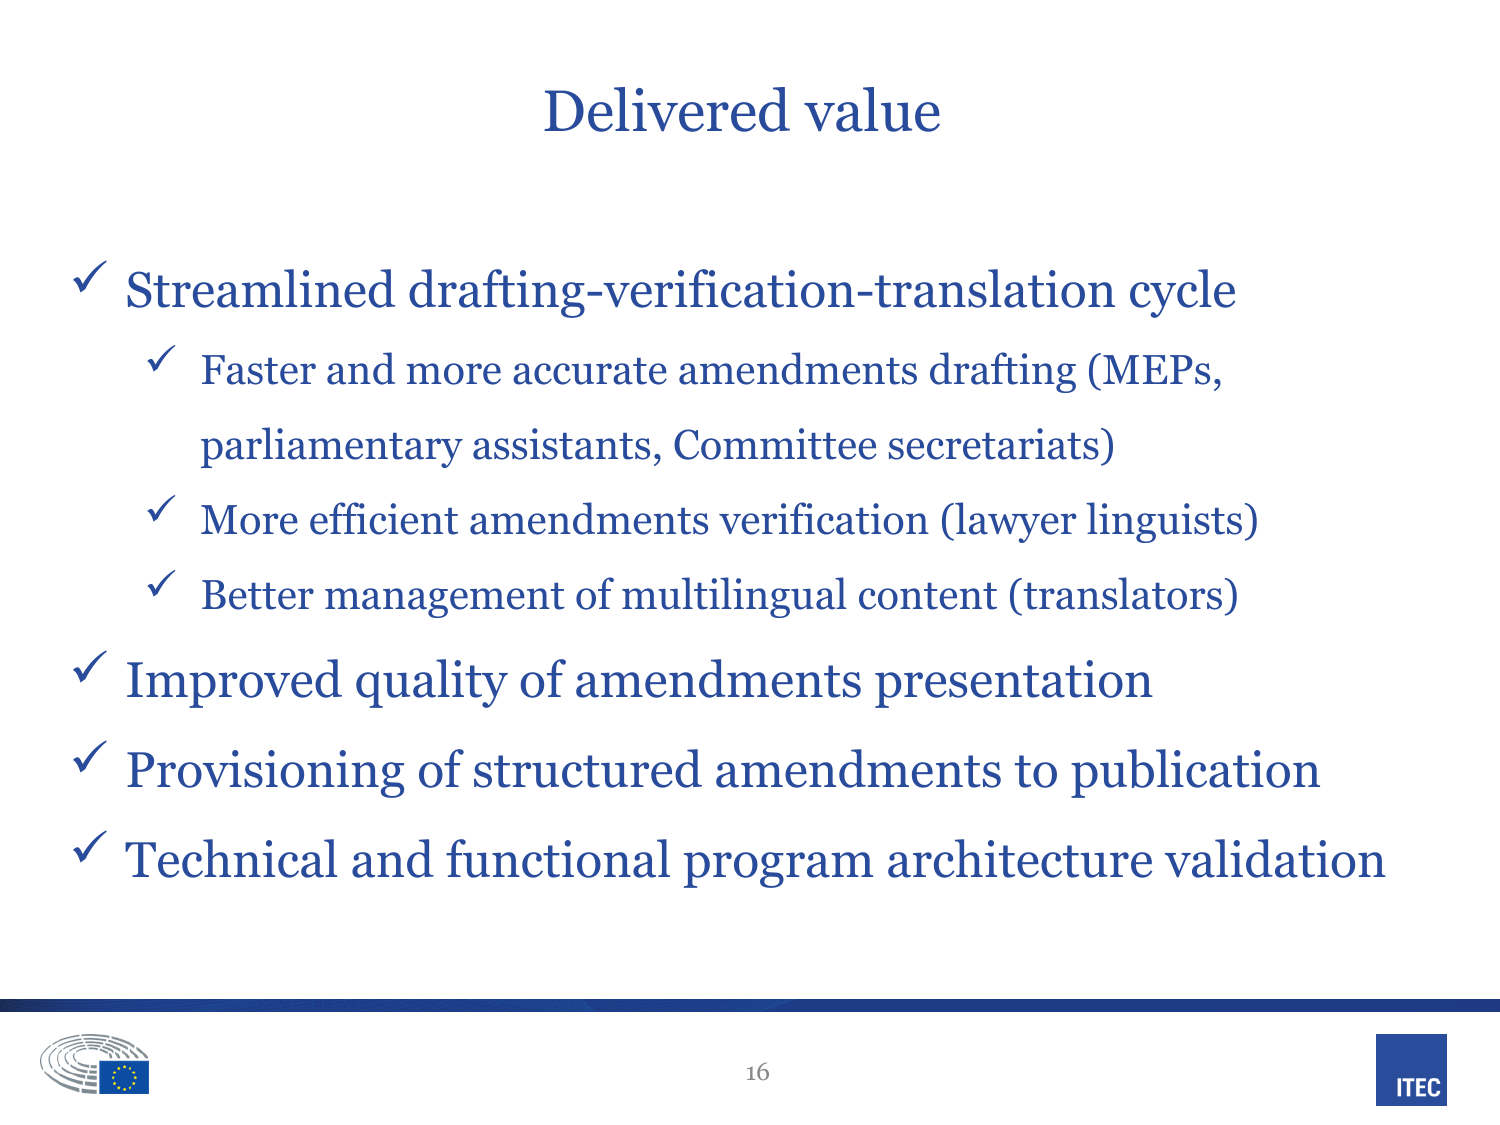

# Delivered value
Streamlined drafting-verification-translation cycle
Faster and more accurate amendments drafting (MEPs, parliamentary assistants, Committee secretariats)
More efficient amendments verification (lawyer linguists)
Better management of multilingual content (translators)
Improved quality of amendments presentation
Provisioning of structured amendments to publication
Technical and functional program architecture validation